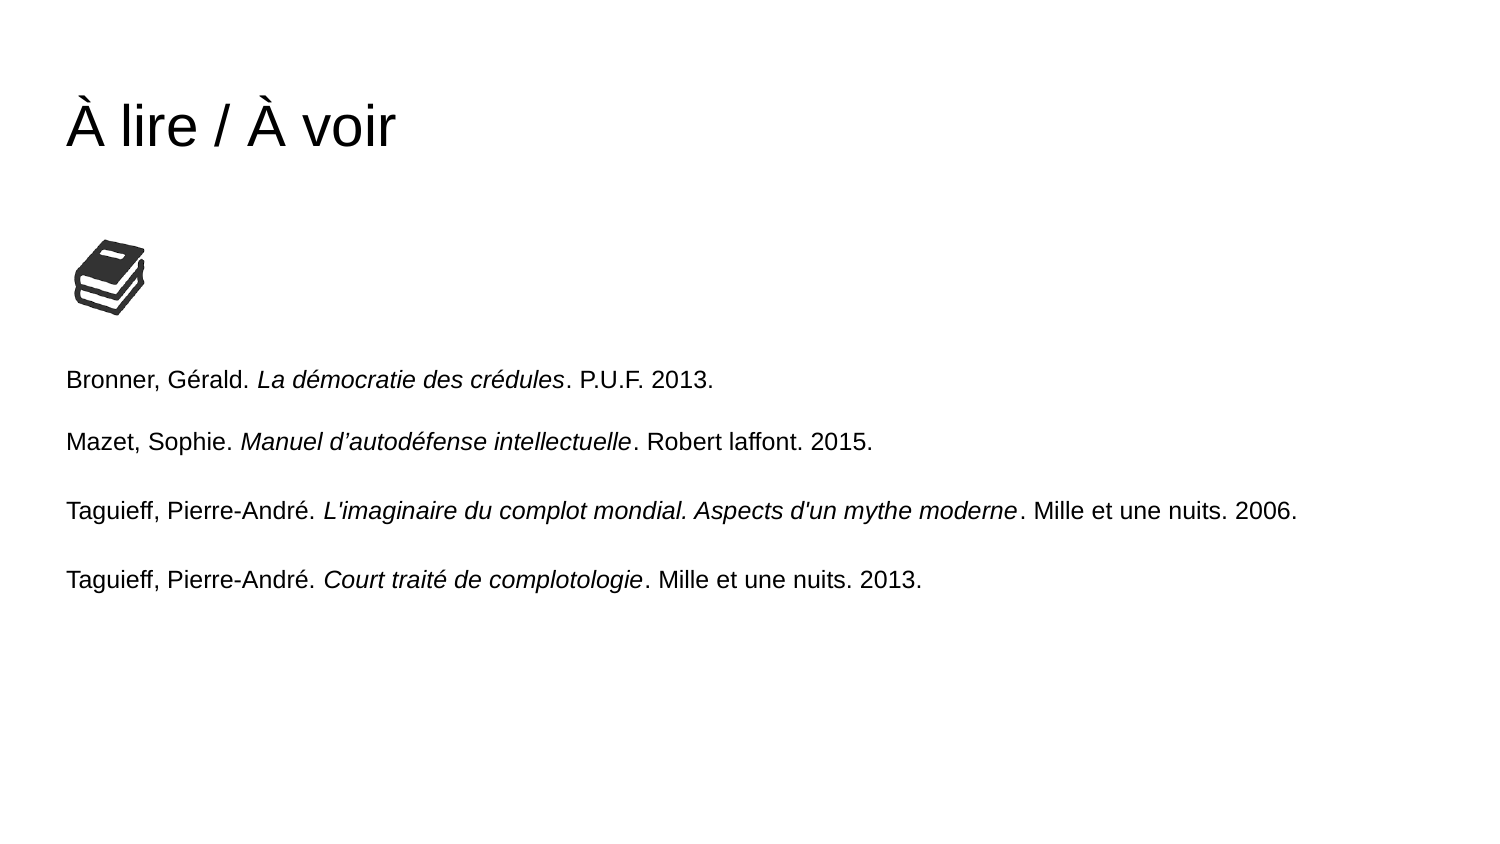

À lire / À voir
# Bronner, Gérald. La démocratie des crédules. P.U.F. 2013.
Mazet, Sophie. Manuel d’autodéfense intellectuelle. Robert laffont. 2015.
Taguieff, Pierre-André. L'imaginaire du complot mondial. Aspects d'un mythe moderne. Mille et une nuits. 2006.
Taguieff, Pierre-André. Court traité de complotologie. Mille et une nuits. 2013.